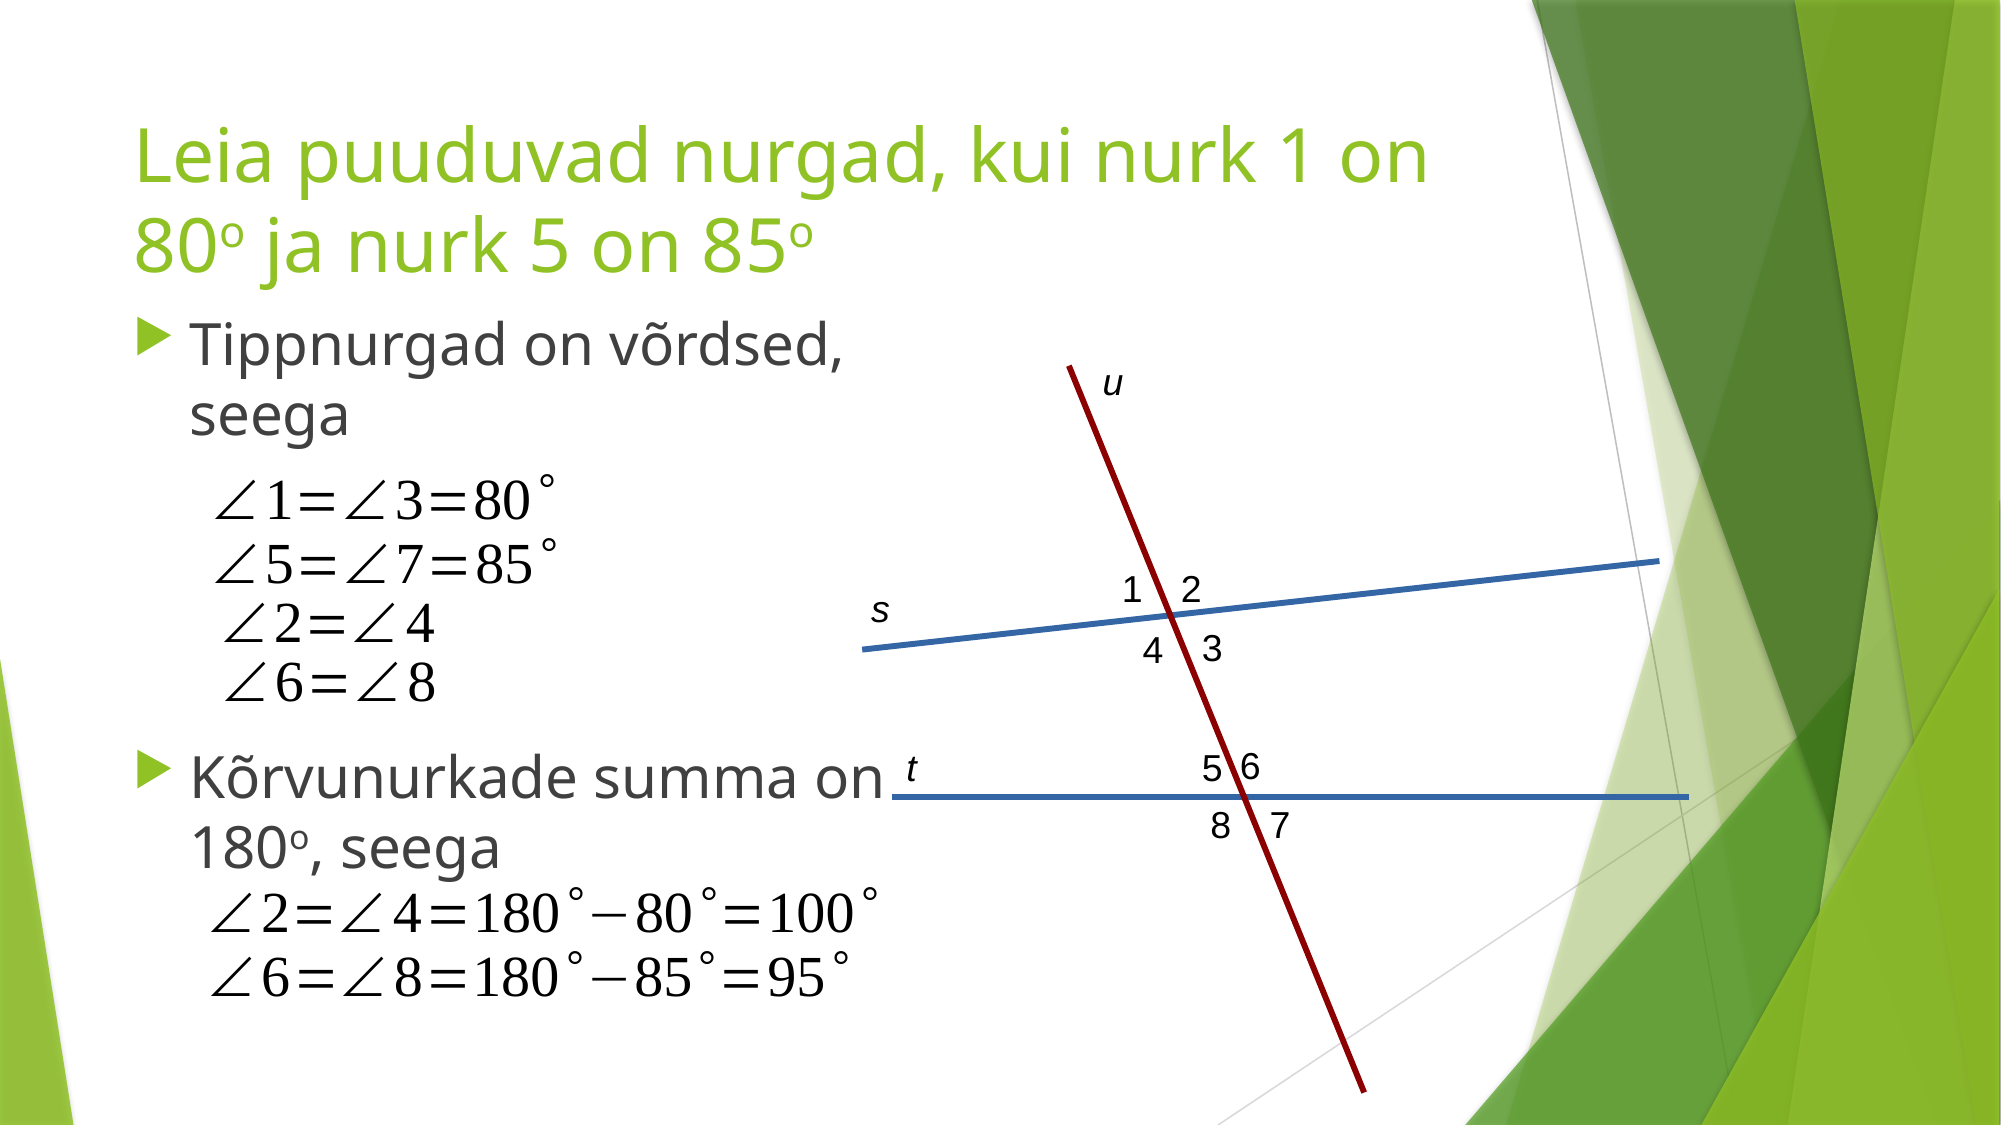

# Leia puuduvad nurgad, kui nurk 1 on 80o ja nurk 5 on 85o
Tippnurgad on võrdsed, seega
Kõrvunurkade summa on 180o, seega
u
1
2
s
3
4
6
t
5
8
7